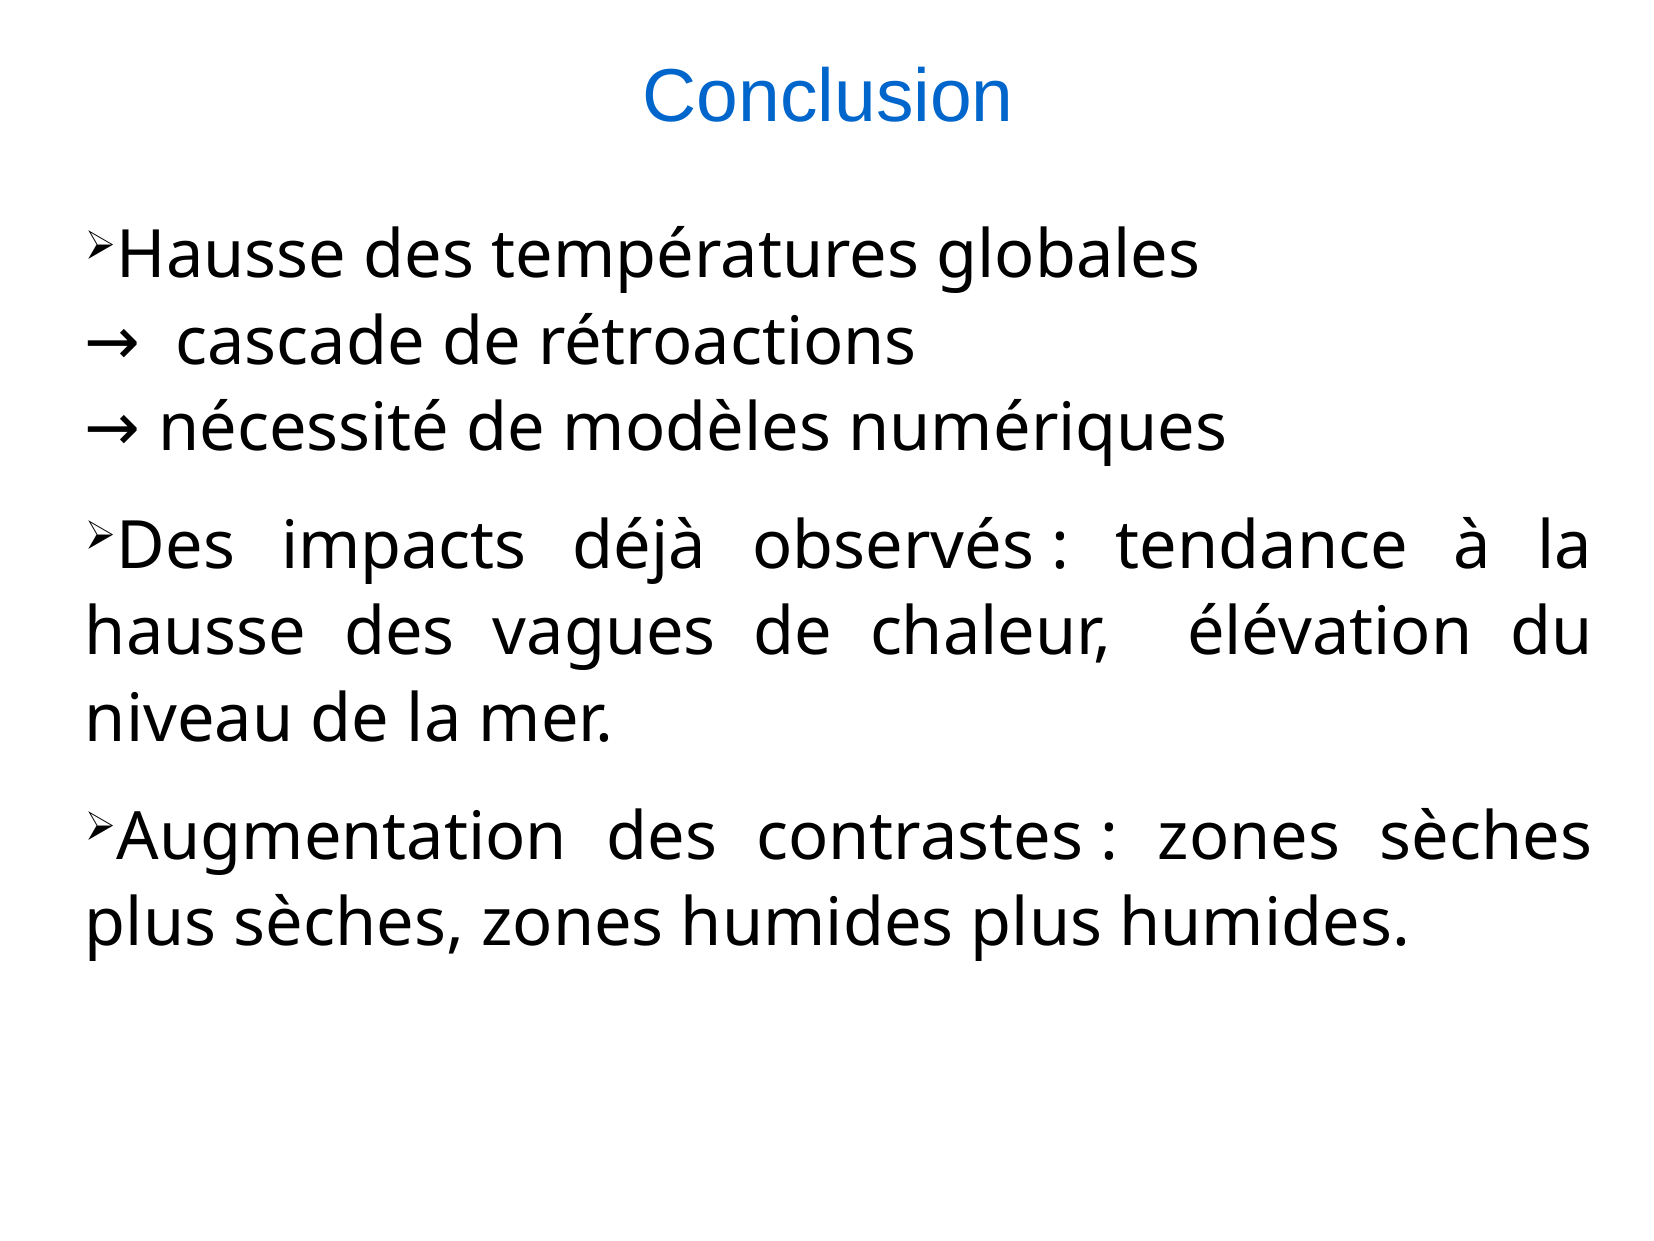

Conclusion
Hausse des températures globales
→ cascade de rétroactions
→ nécessité de modèles numériques
Des impacts déjà observés : tendance à la hausse des vagues de chaleur, élévation du niveau de la mer.
Augmentation des contrastes : zones sèches plus sèches, zones humides plus humides.